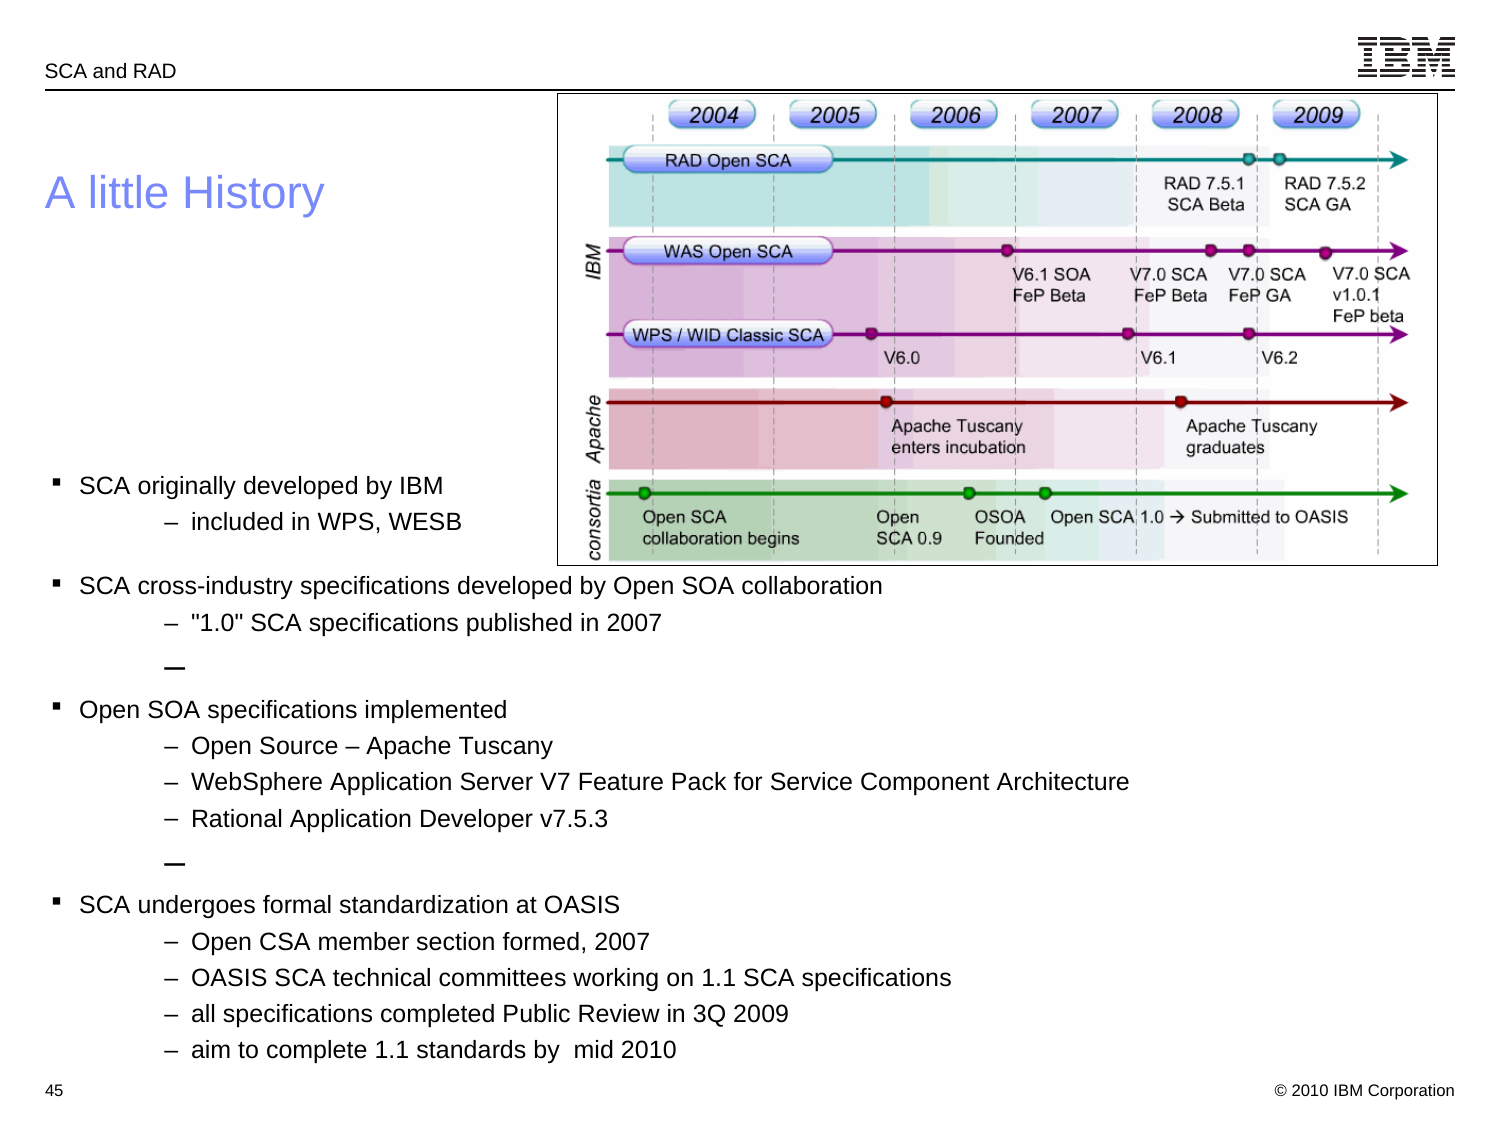

# A little History
SCA originally developed by IBM
included in WPS, WESB
SCA cross-industry specifications developed by Open SOA collaboration
"1.0" SCA specifications published in 2007
Open SOA specifications implemented
Open Source – Apache Tuscany
WebSphere Application Server V7 Feature Pack for Service Component Architecture
Rational Application Developer v7.5.3
SCA undergoes formal standardization at OASIS
Open CSA member section formed, 2007
OASIS SCA technical committees working on 1.1 SCA specifications
all specifications completed Public Review in 3Q 2009
aim to complete 1.1 standards by mid 2010
45